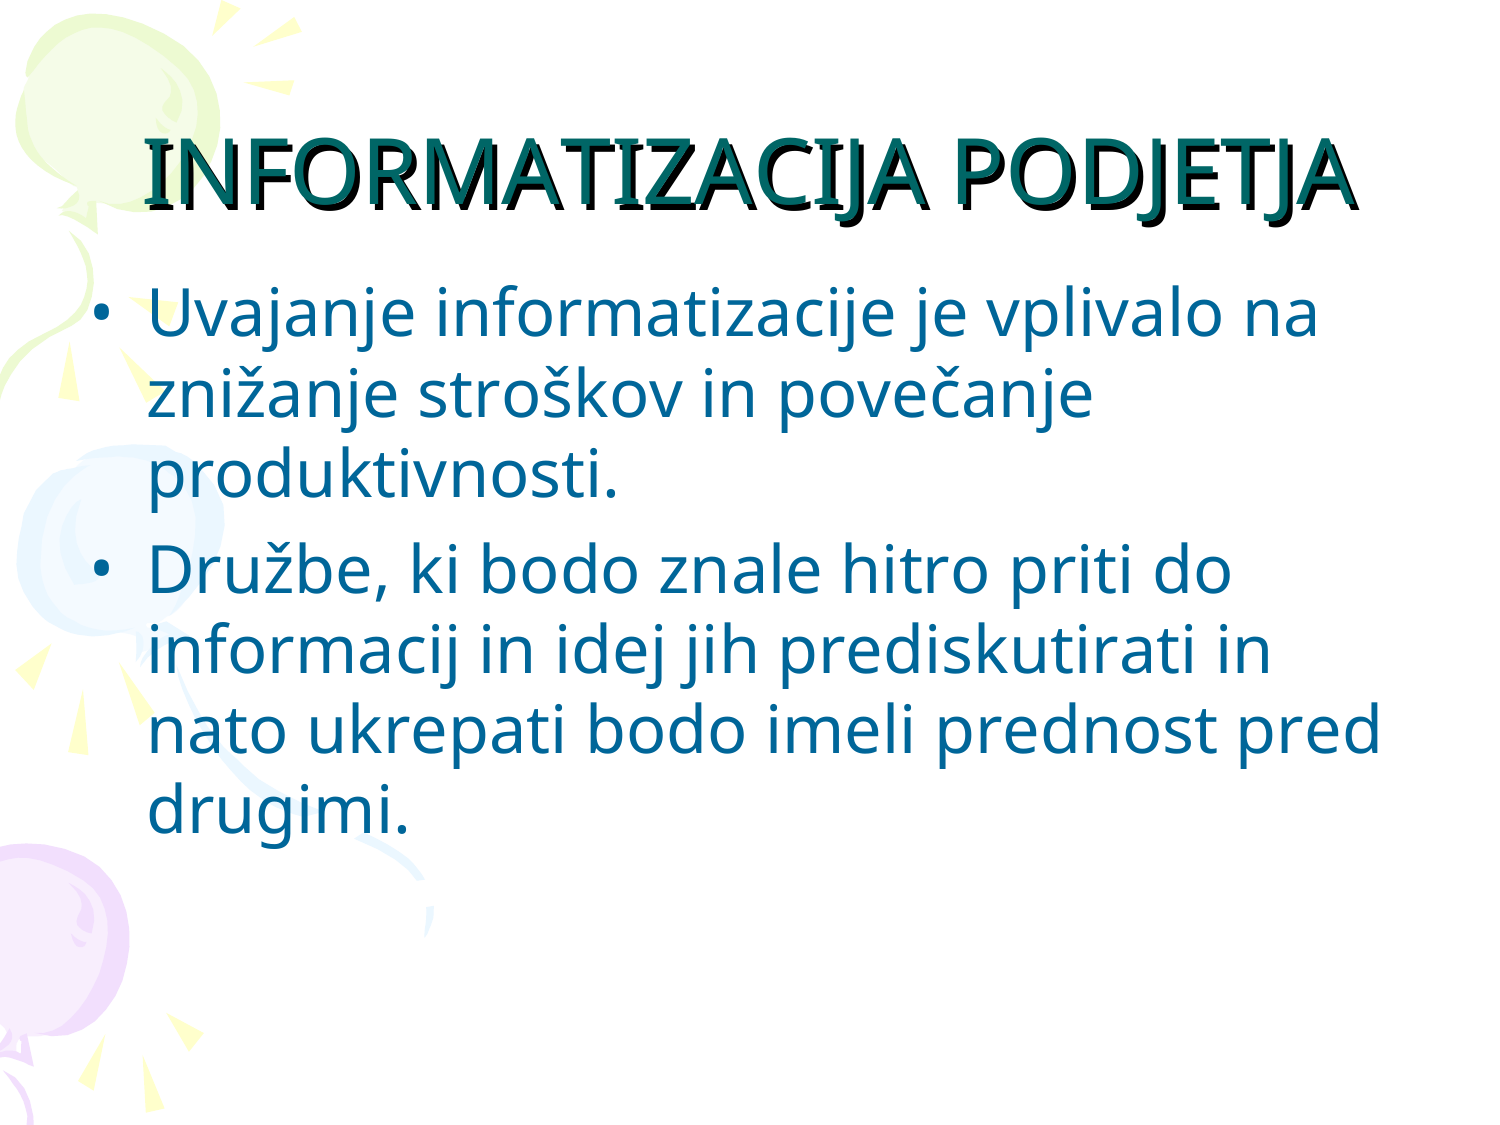

# INFORMATIZACIJA PODJETJA
Uvajanje informatizacije je vplivalo na znižanje stroškov in povečanje produktivnosti.
Družbe, ki bodo znale hitro priti do informacij in idej jih prediskutirati in nato ukrepati bodo imeli prednost pred drugimi.